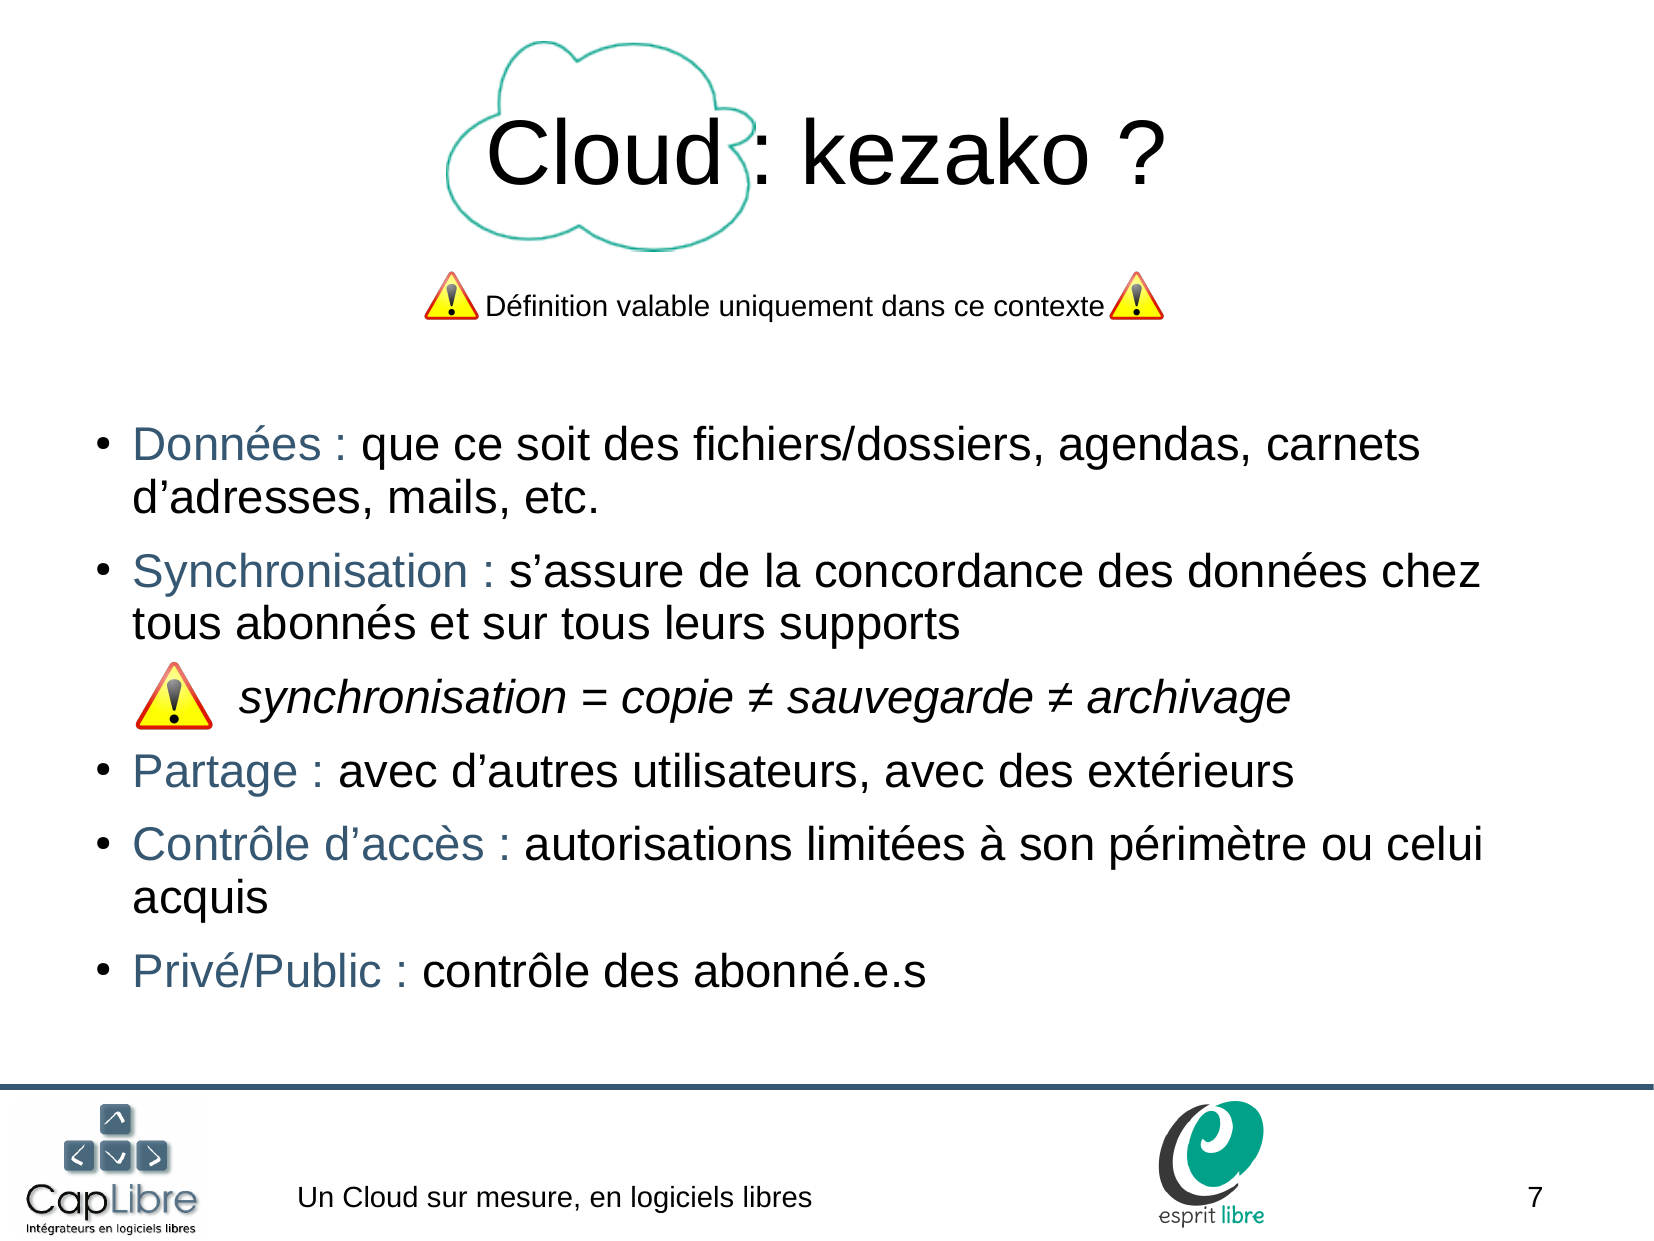

# Cloud : kezako ?
Définition valable uniquement dans ce contexte
Données : que ce soit des fichiers/dossiers, agendas, carnets d’adresses, mails, etc.
Synchronisation : s’assure de la concordance des données chez tous abonnés et sur tous leurs supports
 synchronisation = copie ≠ sauvegarde ≠ archivage
Partage : avec d’autres utilisateurs, avec des extérieurs
Contrôle d’accès : autorisations limitées à son périmètre ou celui acquis
Privé/Public : contrôle des abonné.e.s
Un Cloud sur mesure, en logiciels libres